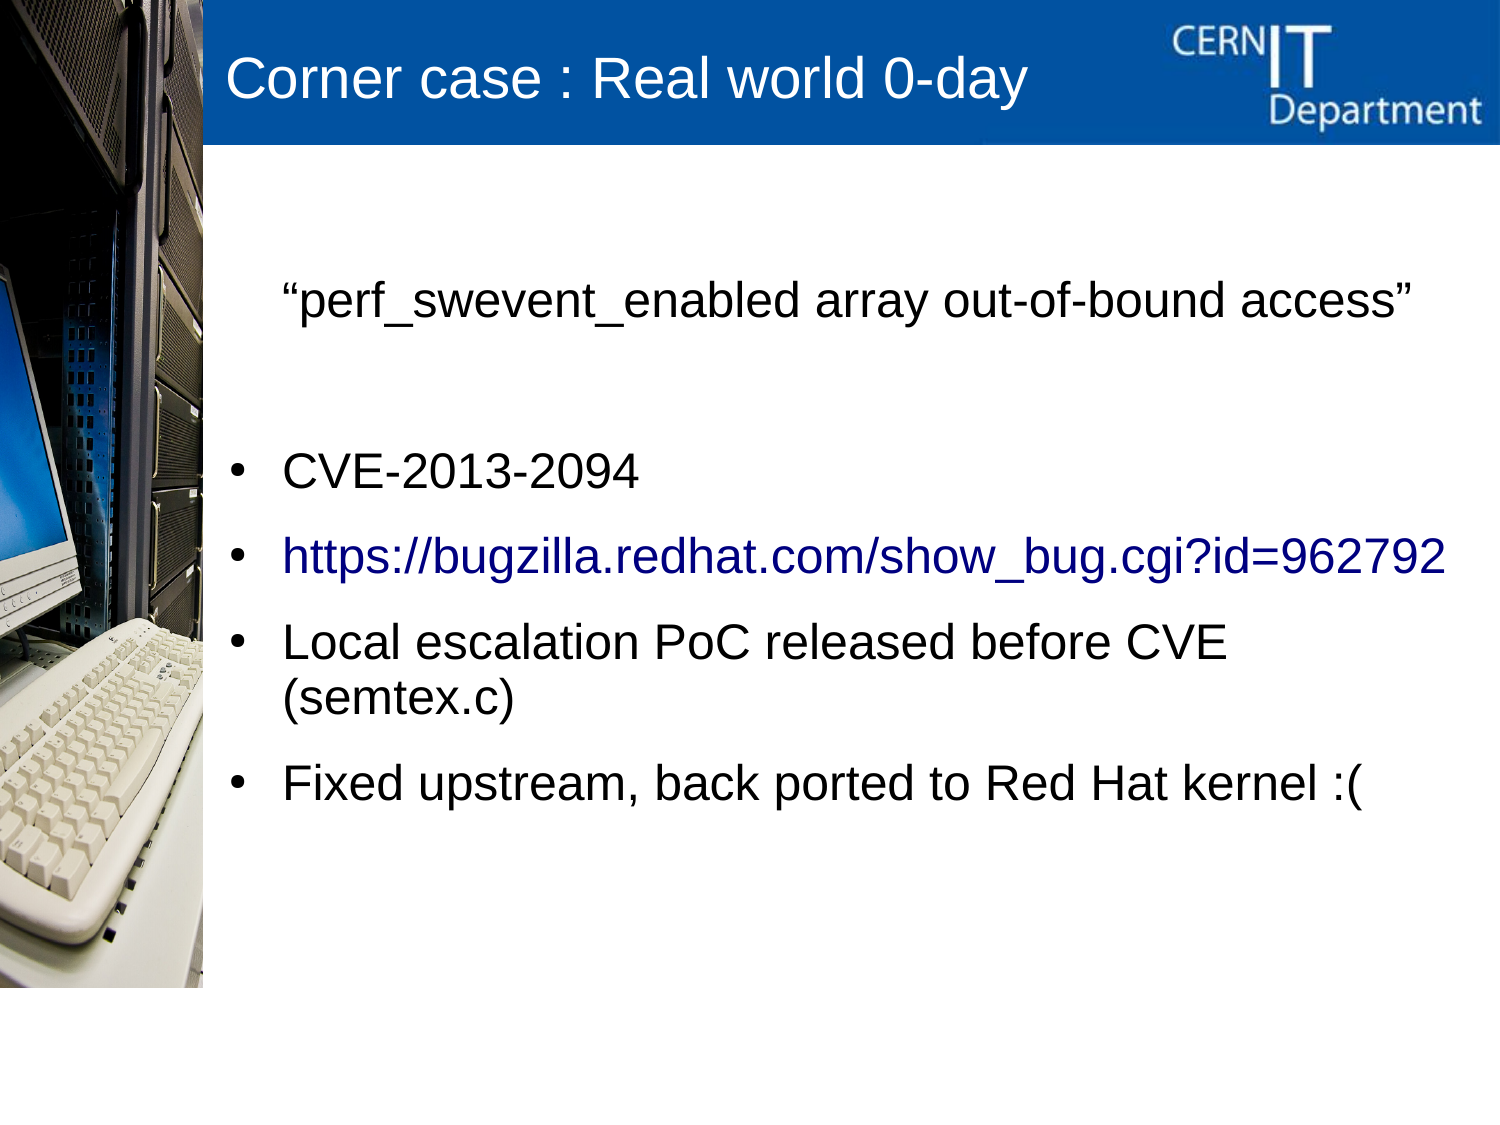

# Corner case : Real world 0-day
“perf_swevent_enabled array out-of-bound access”
CVE-2013-2094
https://bugzilla.redhat.com/show_bug.cgi?id=962792
Local escalation PoC released before CVE (semtex.c)
Fixed upstream, back ported to Red Hat kernel :(